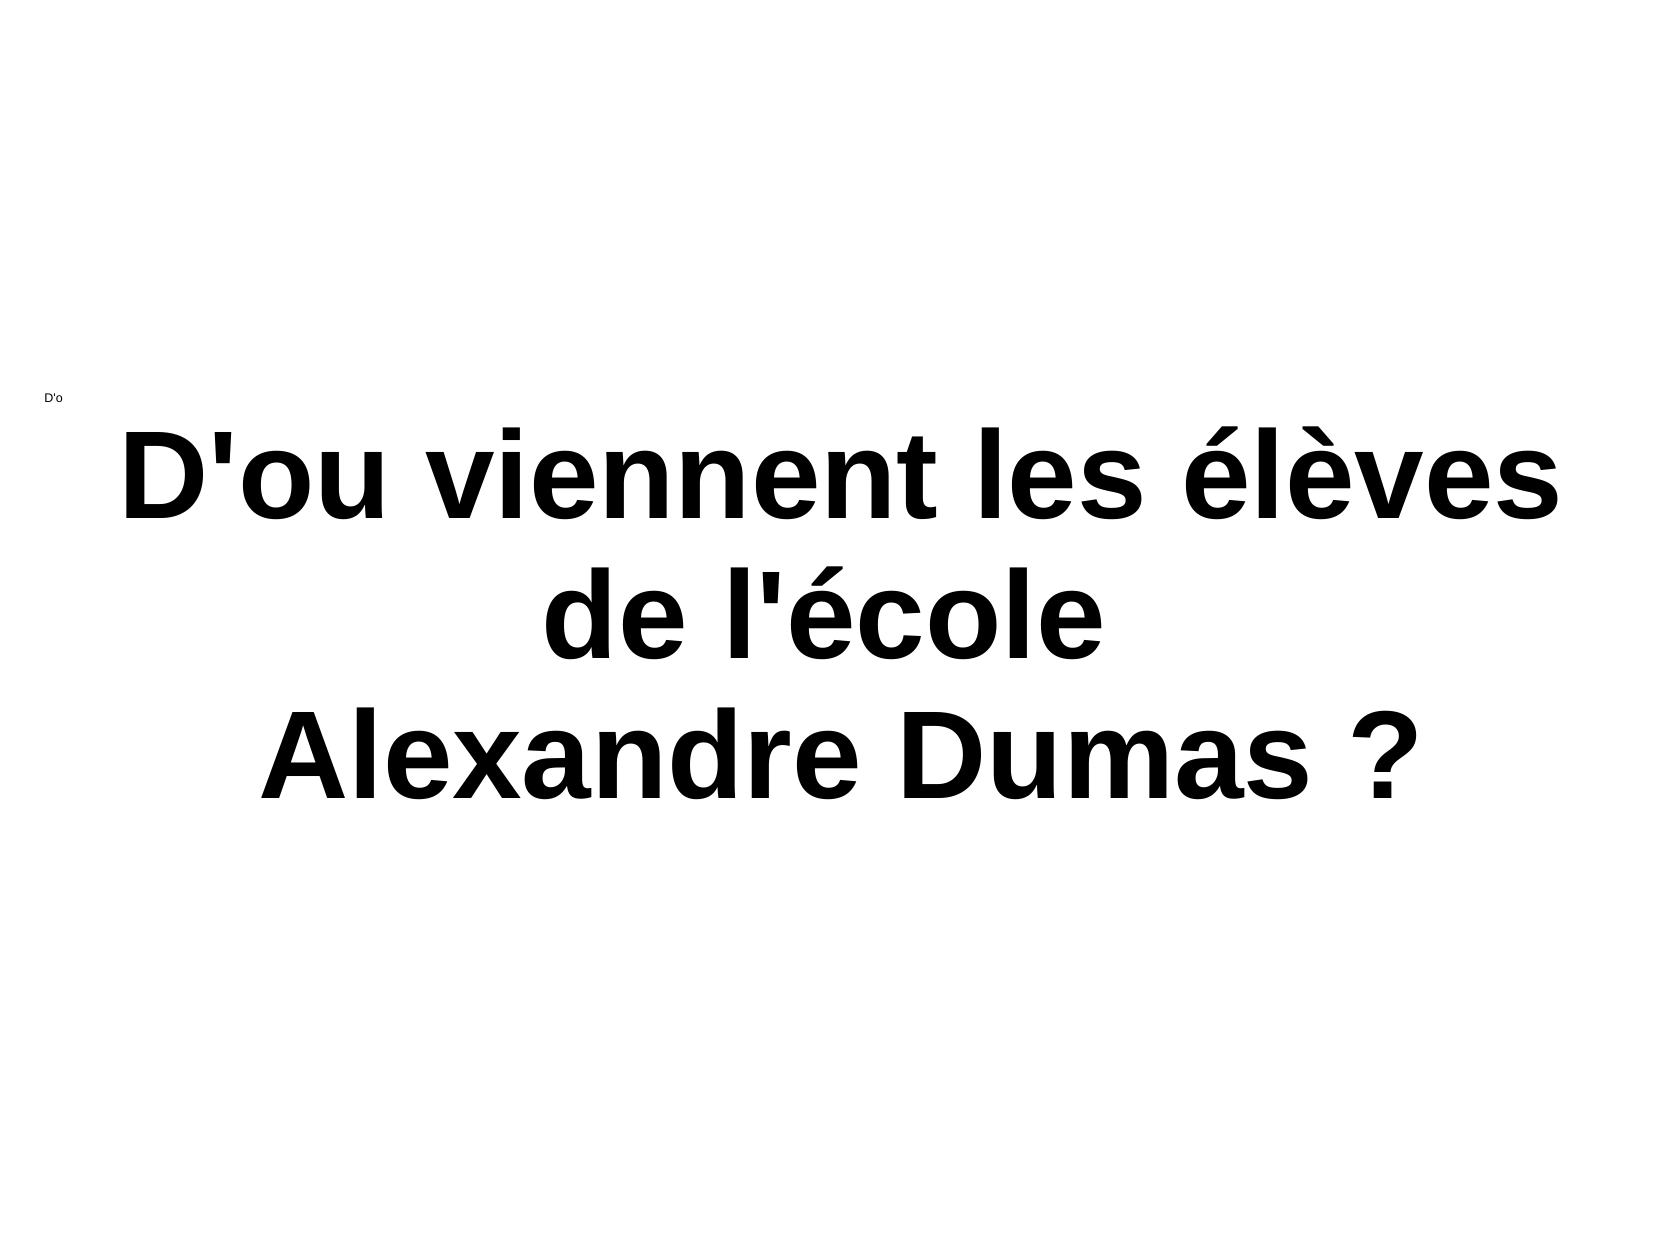

D'o
D'ou viennent les élèves de l'école
Alexandre Dumas ?